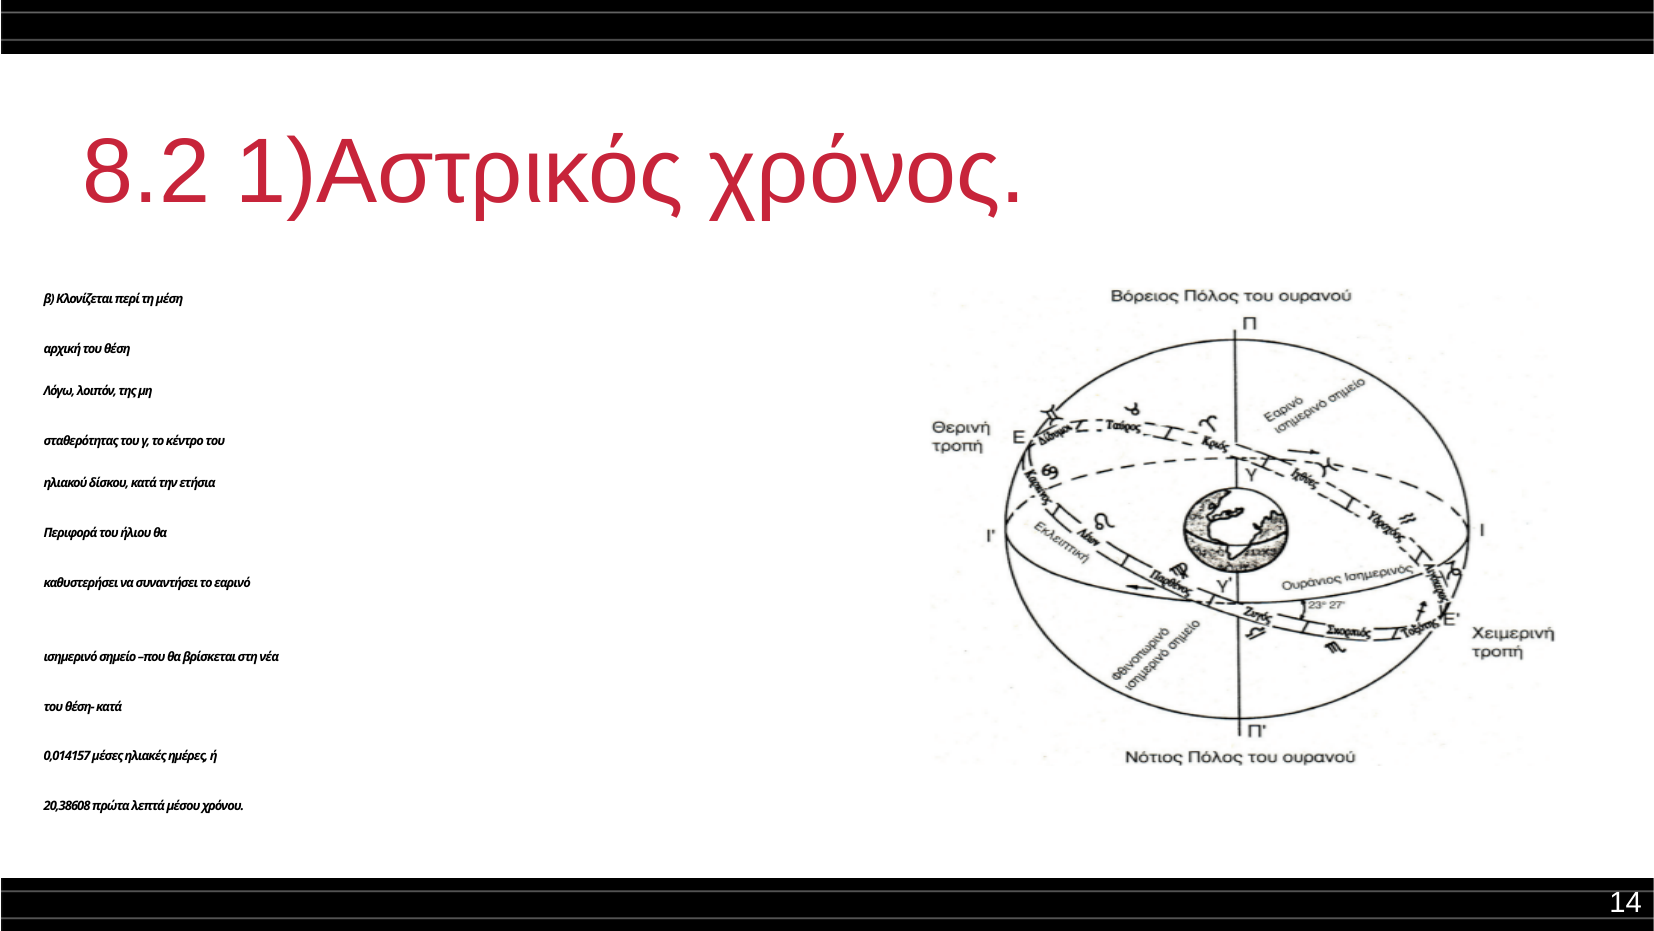

# 8.2 1)Aστρικός χρόνος.
β) Κλονίζεται περί τη μέση
αρχική του θέση
Λόγω, λοιπόν, της μη
σταθερότητας του γ, το κέντρο του
ηλιακού δίσκου, κατά την ετήσια
Περιφορά του ήλιου θα
καθυστερήσει να συναντήσει το εαρινό
ισημερινό σημείο –που θα βρίσκεται στη νέα
του θέση- κατά
0,014157 μέσες ηλιακές ημέρες, ή
20,38608 πρώτα λεπτά μέσου χρόνου.